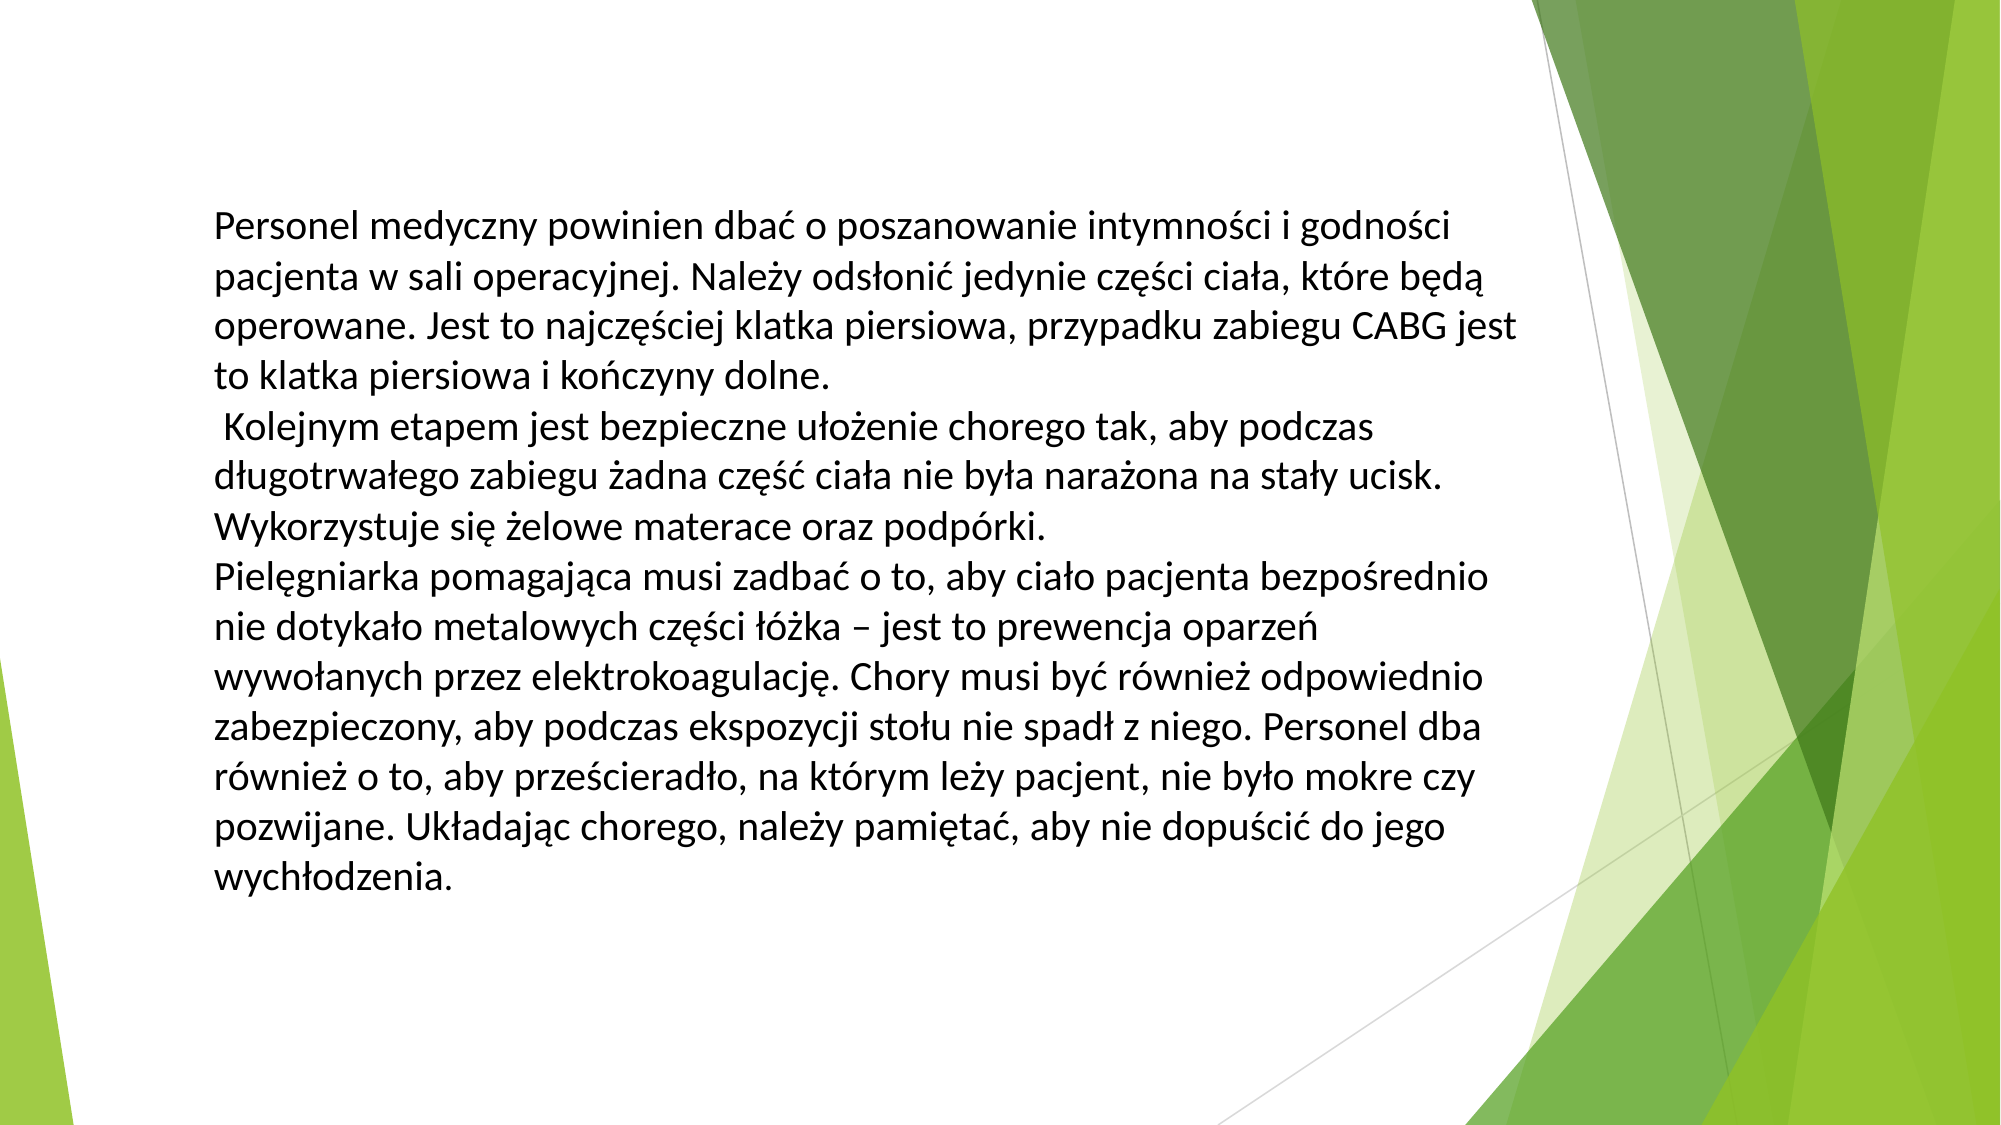

Personel medyczny powinien dbać o poszanowanie intymności i godności pacjenta w sali operacyjnej. Należy odsłonić jedynie części ciała, które będą operowane. Jest to najczęściej klatka piersiowa, przypadku zabiegu CABG jest to klatka piersiowa i kończyny dolne.
 Kolejnym etapem jest bezpieczne ułożenie chorego tak, aby podczas długotrwałego zabiegu żadna część ciała nie była narażona na stały ucisk. Wykorzystuje się żelowe materace oraz podpórki.
Pielęgniarka pomagająca musi zadbać o to, aby ciało pacjenta bezpośrednio nie dotykało metalowych części łóżka – jest to prewencja oparzeń wywołanych przez elektrokoagulację. Chory musi być również odpowiednio zabezpieczony, aby podczas ekspozycji stołu nie spadł z niego. Personel dba również o to, aby prześcieradło, na którym leży pacjent, nie było mokre czy pozwijane. Układając chorego, należy pamiętać, aby nie dopuścić do jego wychłodzenia.